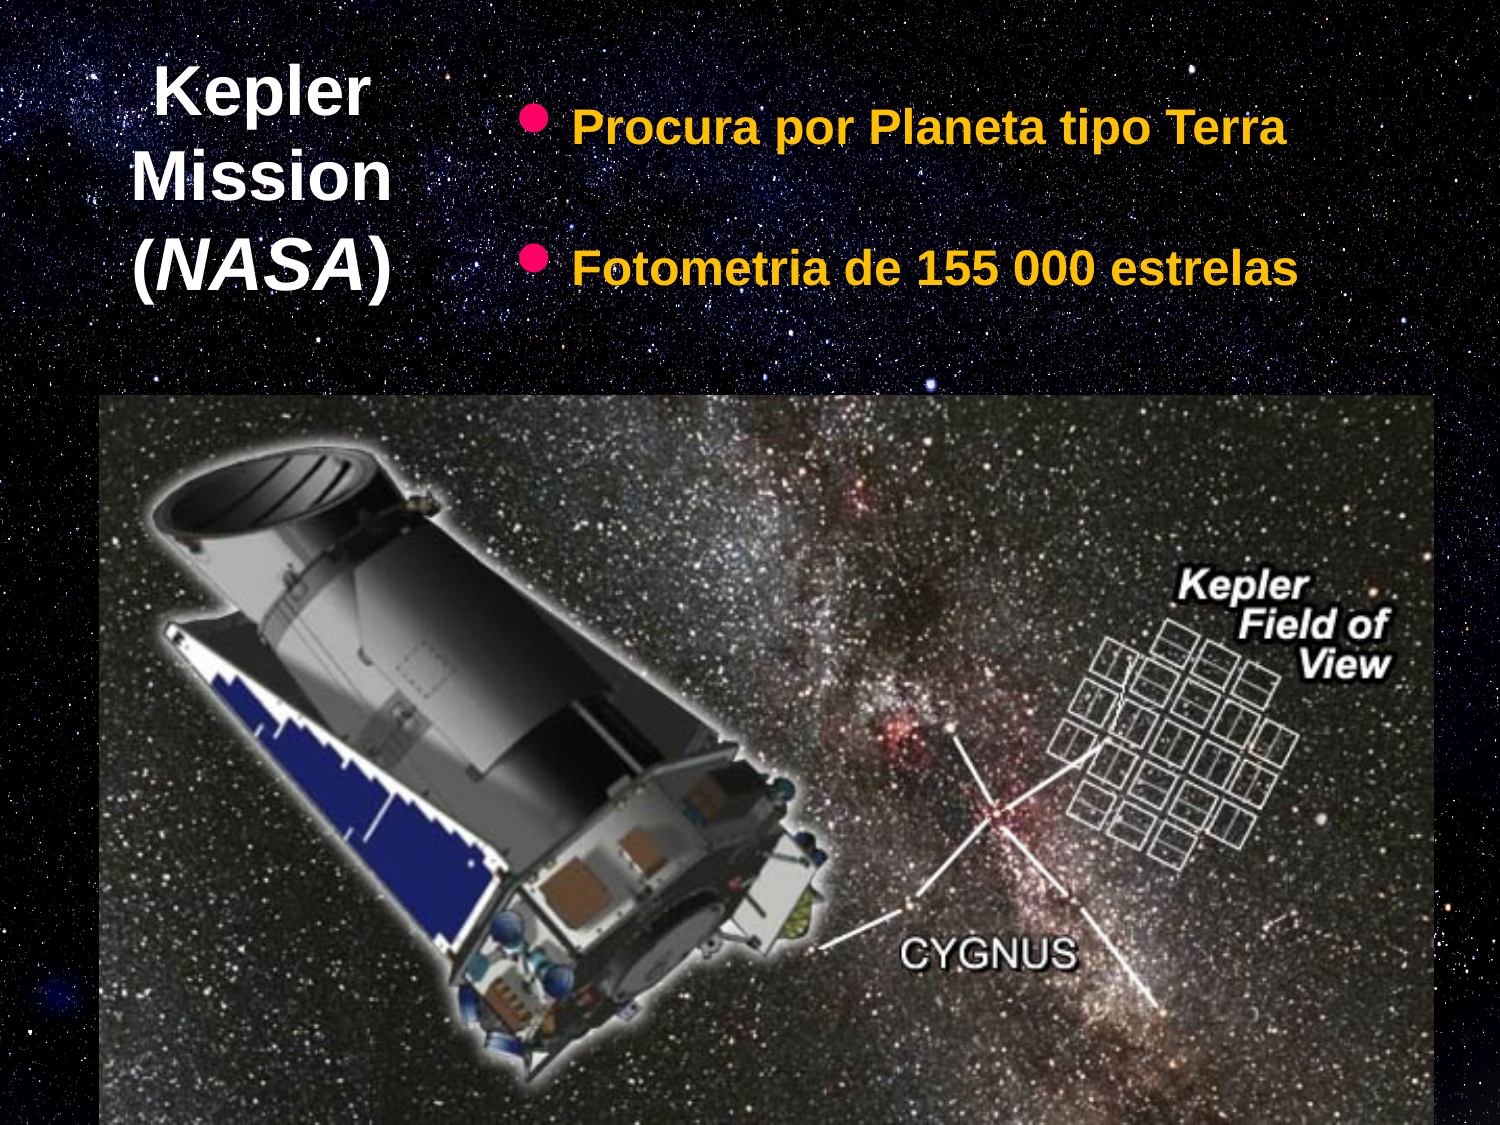

# Kepler Mission (NASA)
Procura por Planeta tipo Terra
Fotometria de 155 000 estrelas